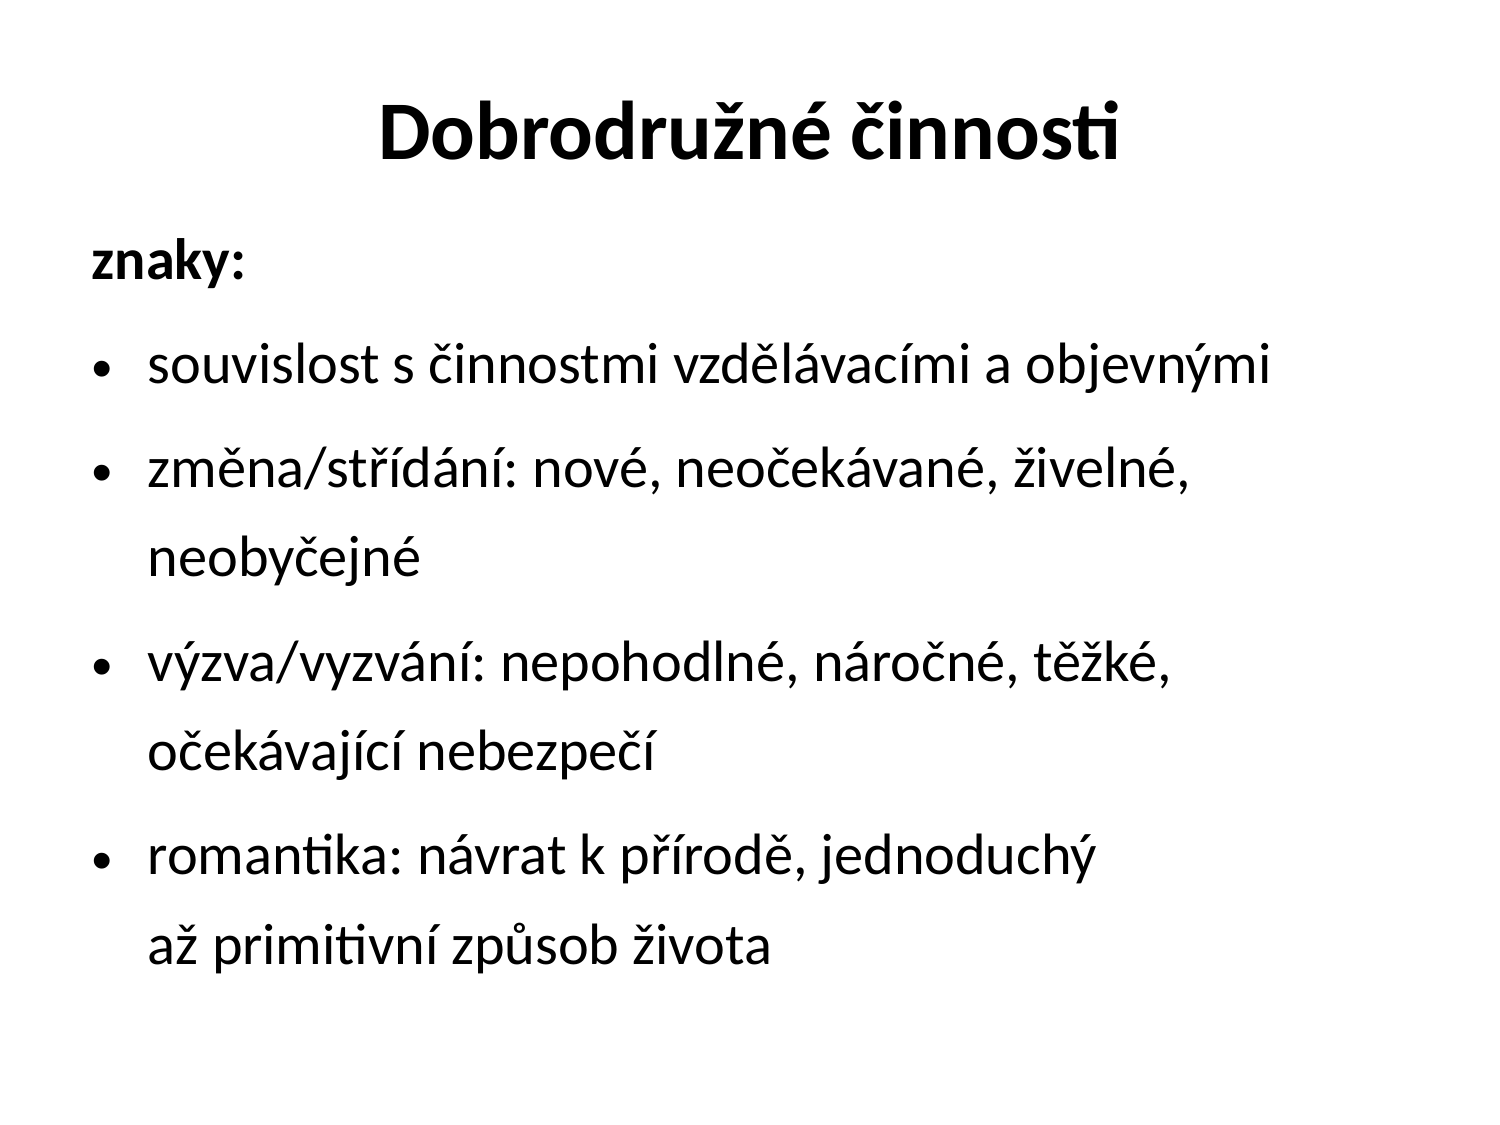

# Dobrodružné činnosti
znaky:
souvislost s činnostmi vzdělávacími a objevnými
změna/střídání: nové, neočekávané, živelné, neobyčejné
výzva/vyzvání: nepohodlné, náročné, těžké, očekávající nebezpečí
romantika: návrat k přírodě, jednoduchý
až primitivní způsob života